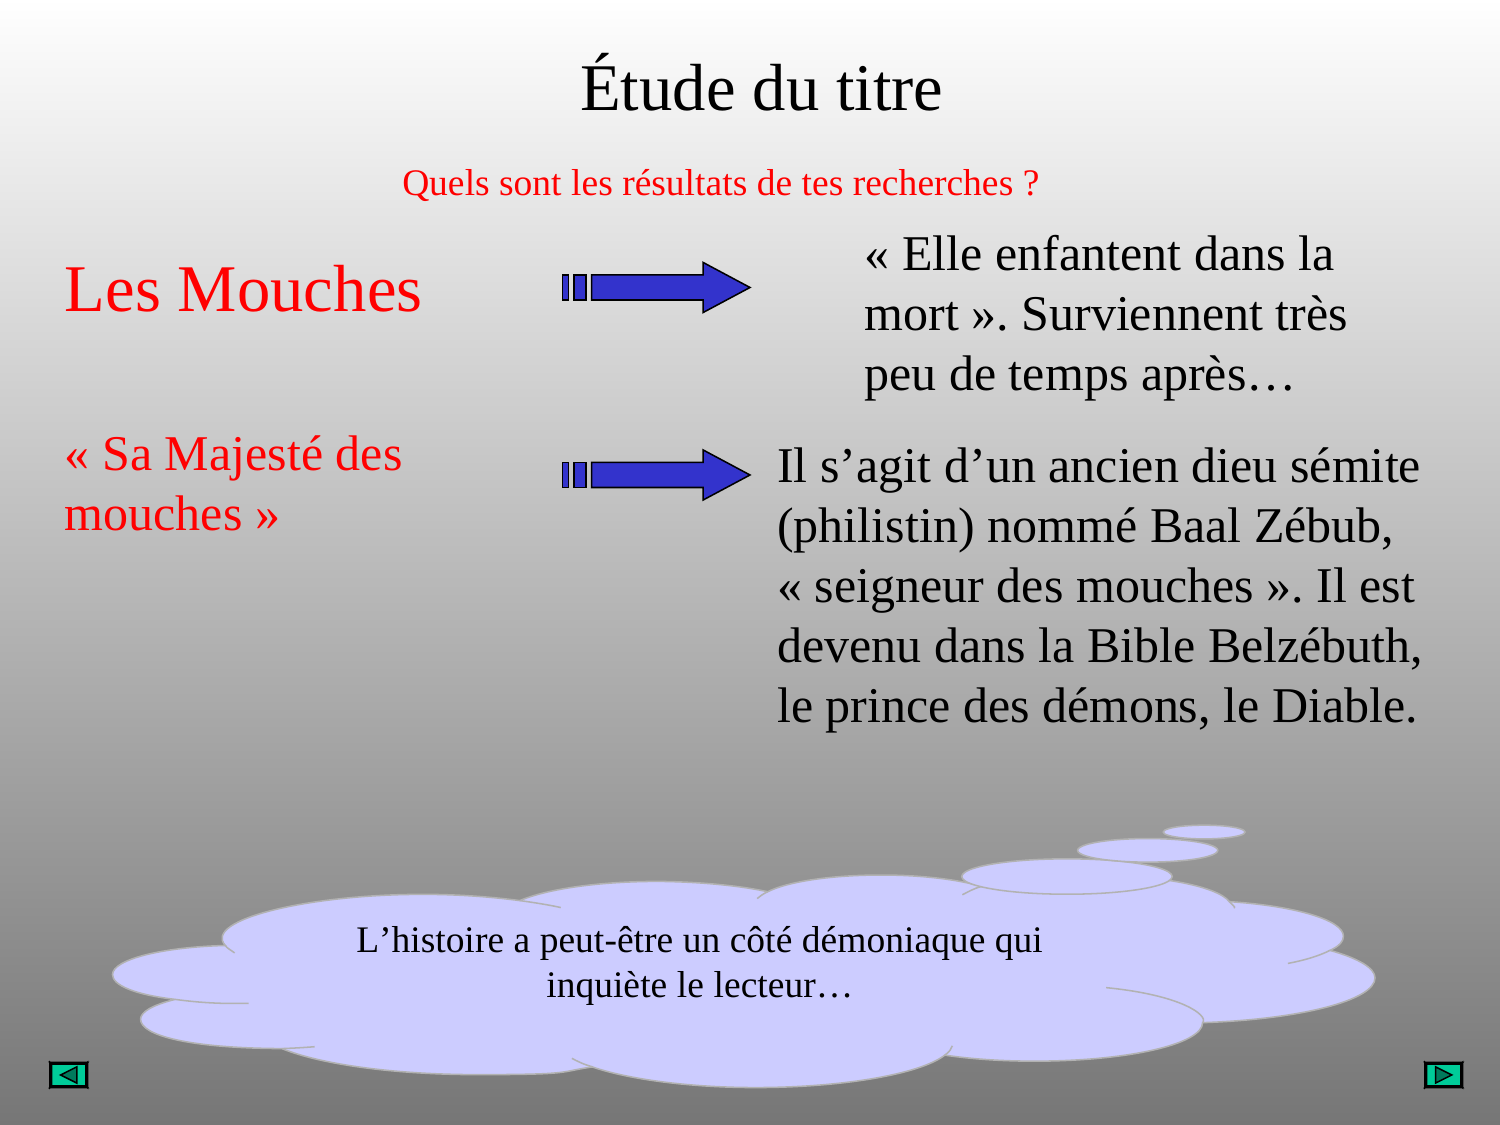

# Étude du titre
Quels sont les résultats de tes recherches ?
« Elle enfantent dans la mort ». Surviennent très peu de temps après…
Les Mouches
« Sa Majesté des mouches »
Il s’agit d’un ancien dieu sémite (philistin) nommé Baal Zébub, « seigneur des mouches ». Il est devenu dans la Bible Belzébuth, le prince des démons, le Diable.
L’histoire a peut-être un côté démoniaque qui inquiète le lecteur…